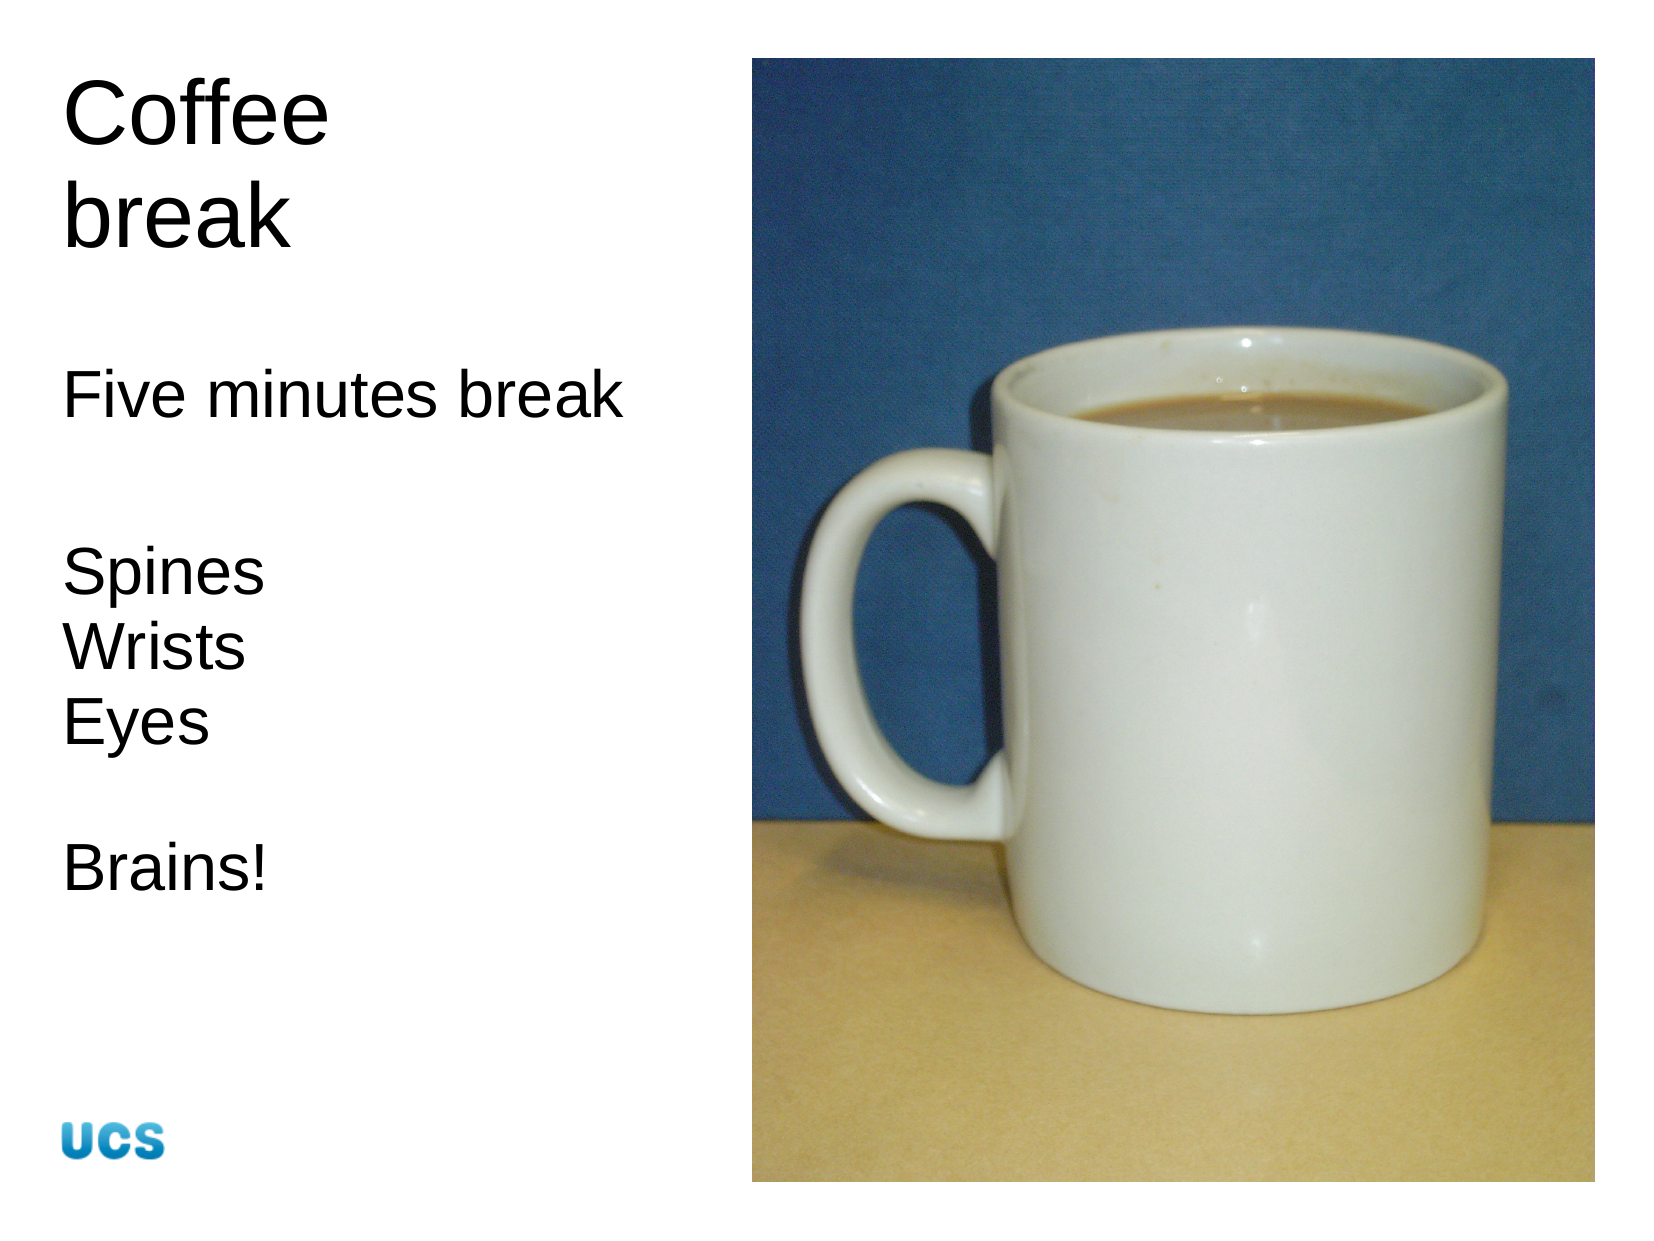

Coffee
break
Five minutes break
Spines
Wrists
Eyes
Brains!
31